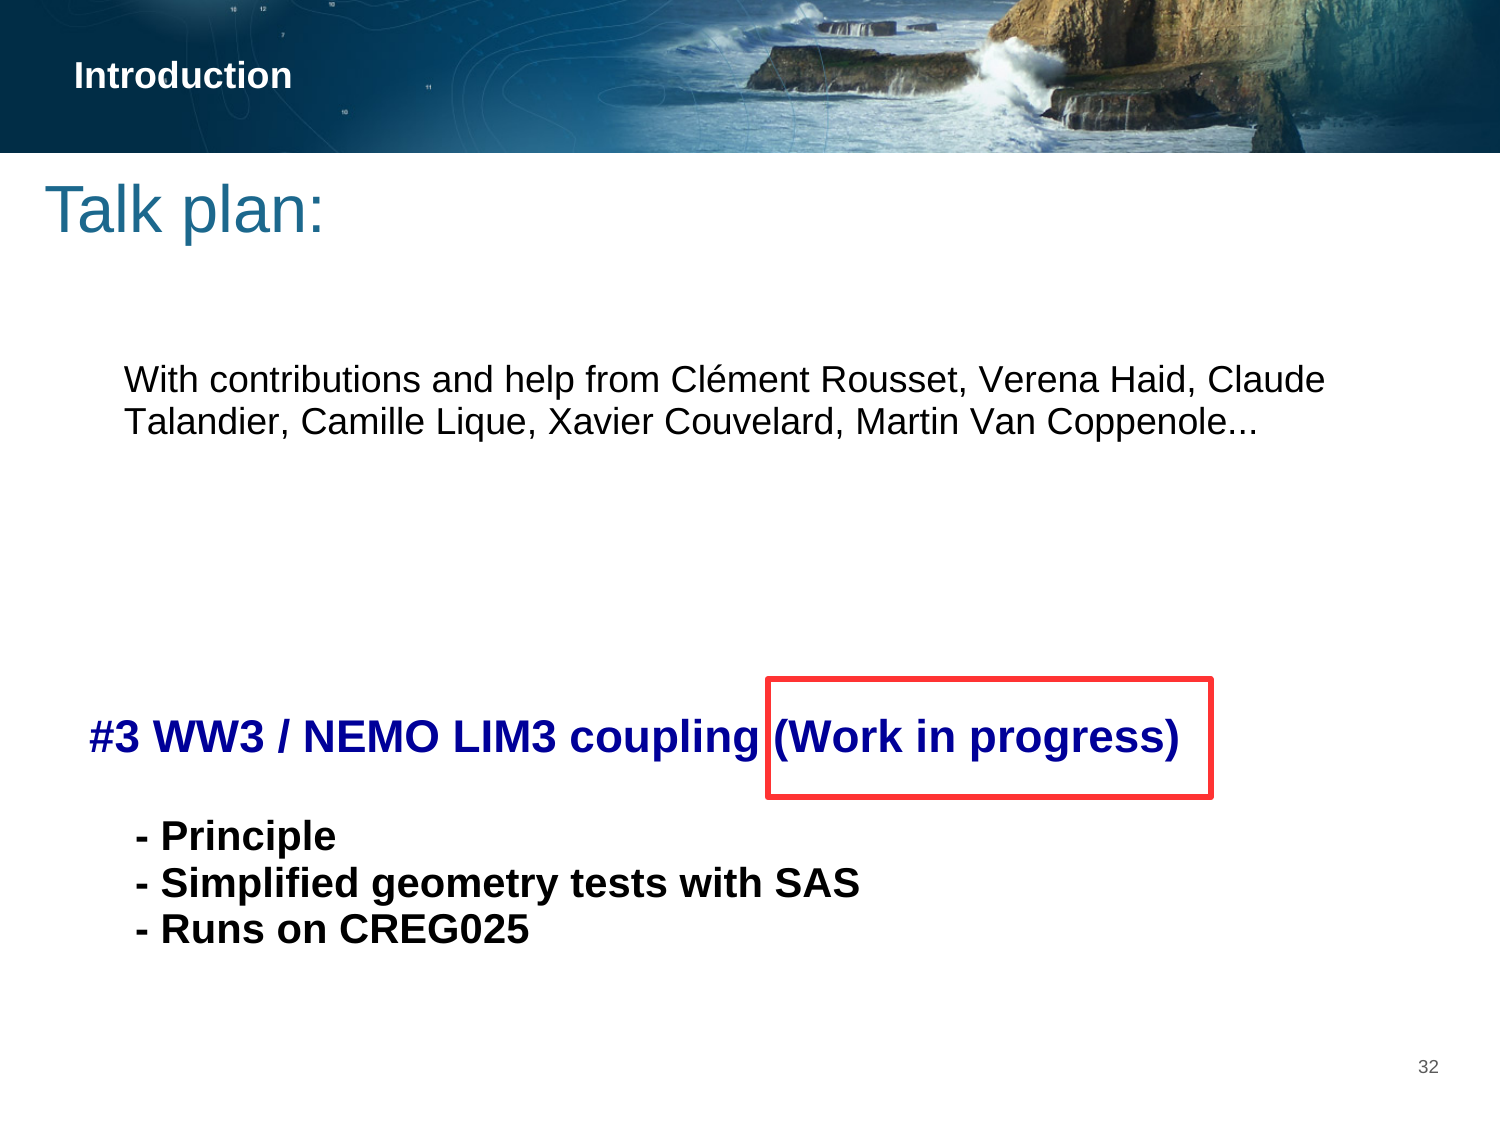

Introduction
# Talk plan:
With contributions and help from Clément Rousset, Verena Haid, Claude Talandier, Camille Lique, Xavier Couvelard, Martin Van Coppenole...
#3 WW3 / NEMO LIM3 coupling (Work in progress)
 - Principle
 - Simplified geometry tests with SAS
 - Runs on CREG025
32